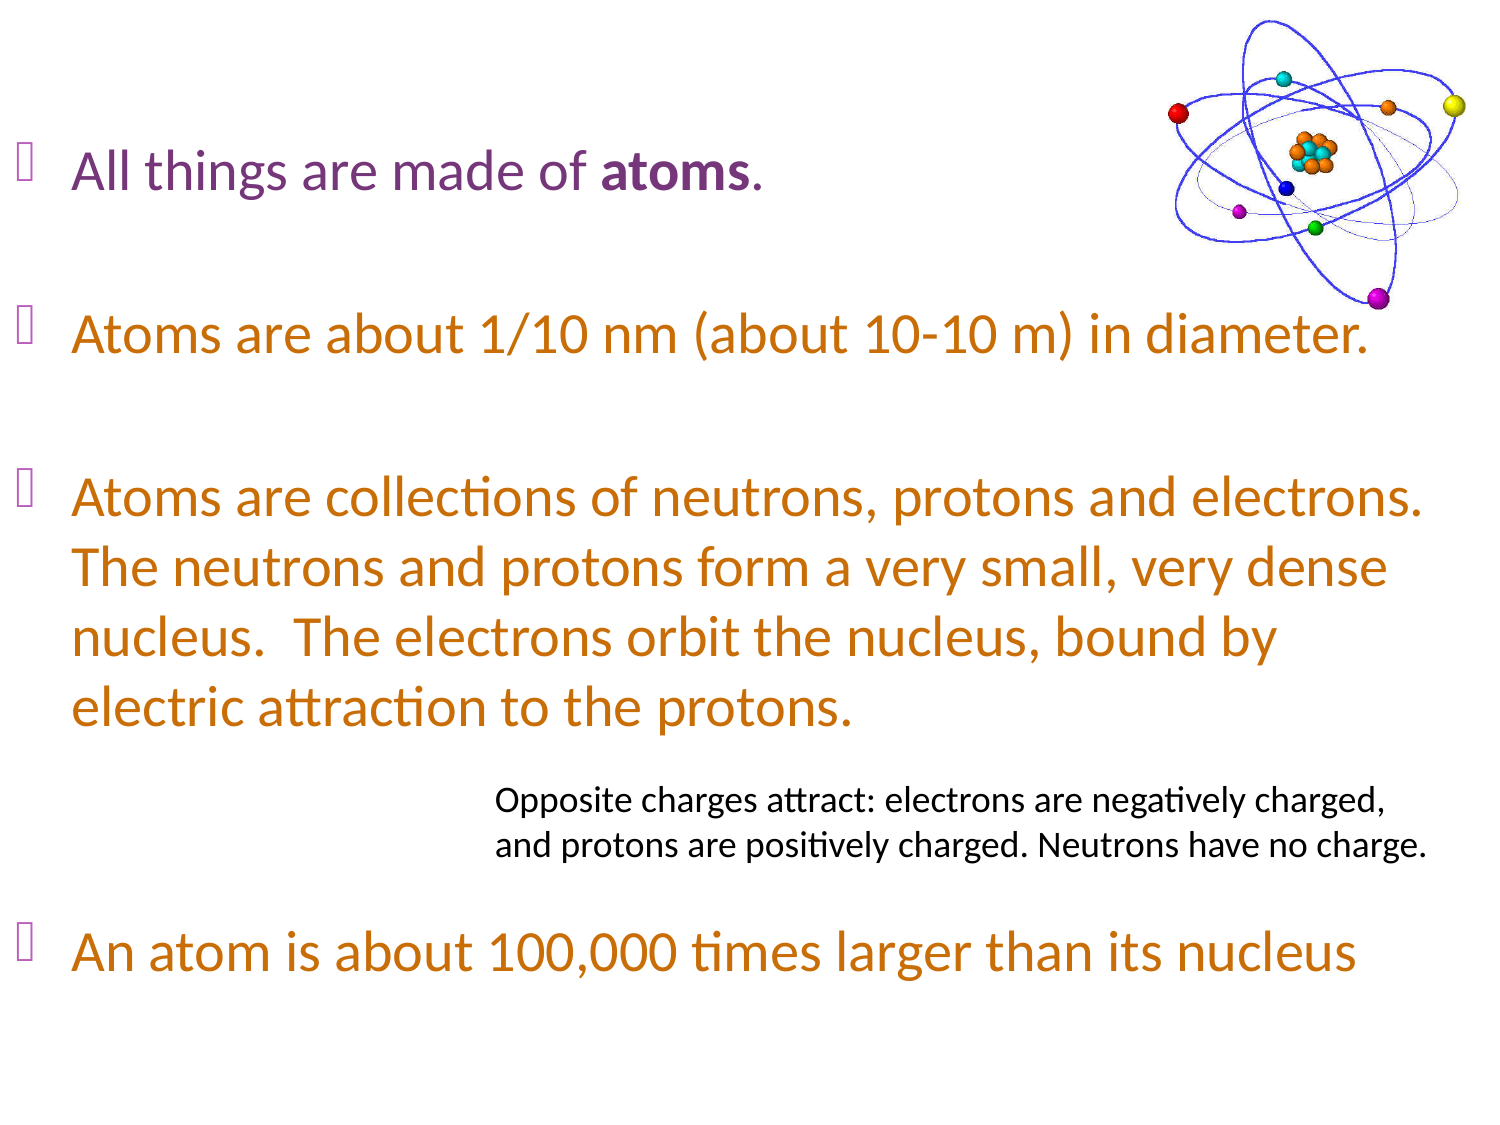

All things are made of atoms.
Atoms are about 1/10 nm (about 10-10 m) in diameter.
Atoms are collections of neutrons, protons and electrons. The neutrons and protons form a very small, very dense nucleus. The electrons orbit the nucleus, bound by electric attraction to the protons.
An atom is about 100,000 times larger than its nucleus
Opposite charges attract: electrons are negatively charged, and protons are positively charged. Neutrons have no charge.